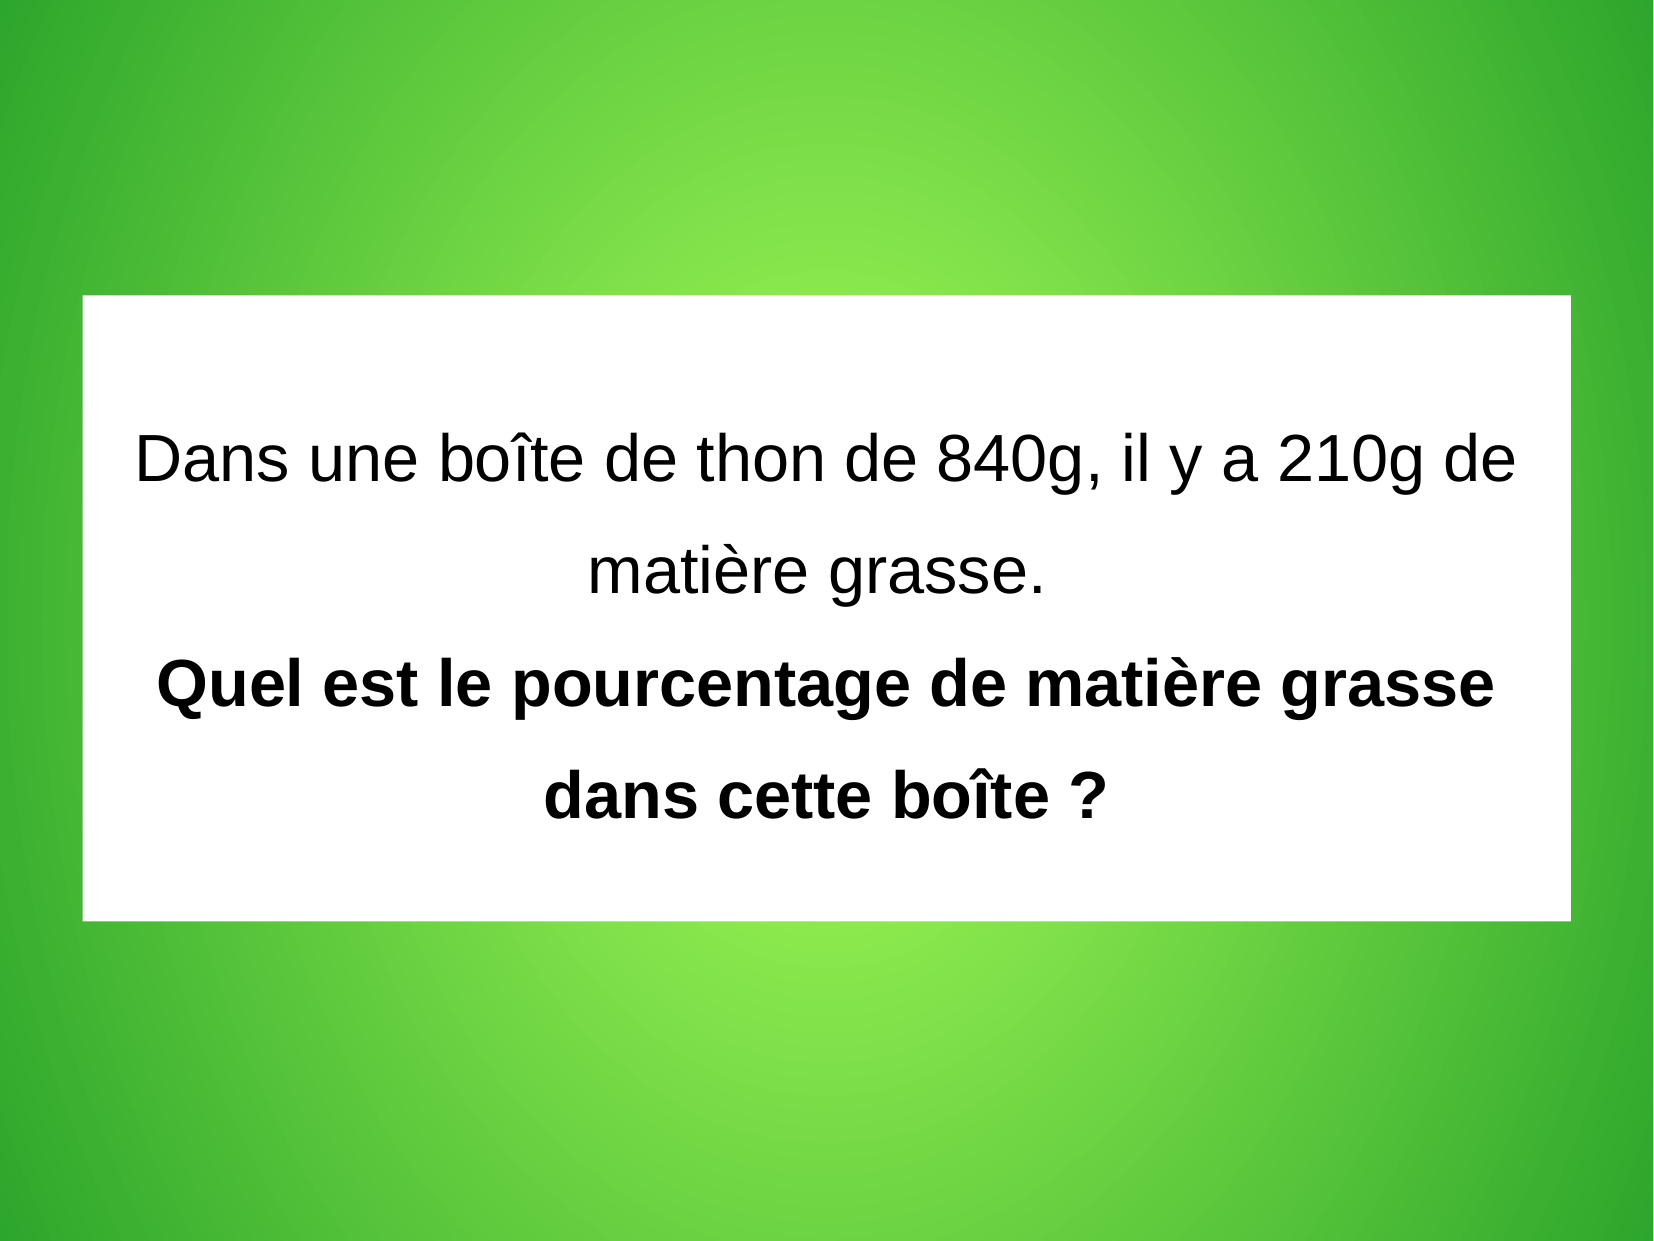

# Dans une boîte de thon de 840g, il y a 210g de matière grasse.
Quel est le pourcentage de matière grasse dans cette boîte ?